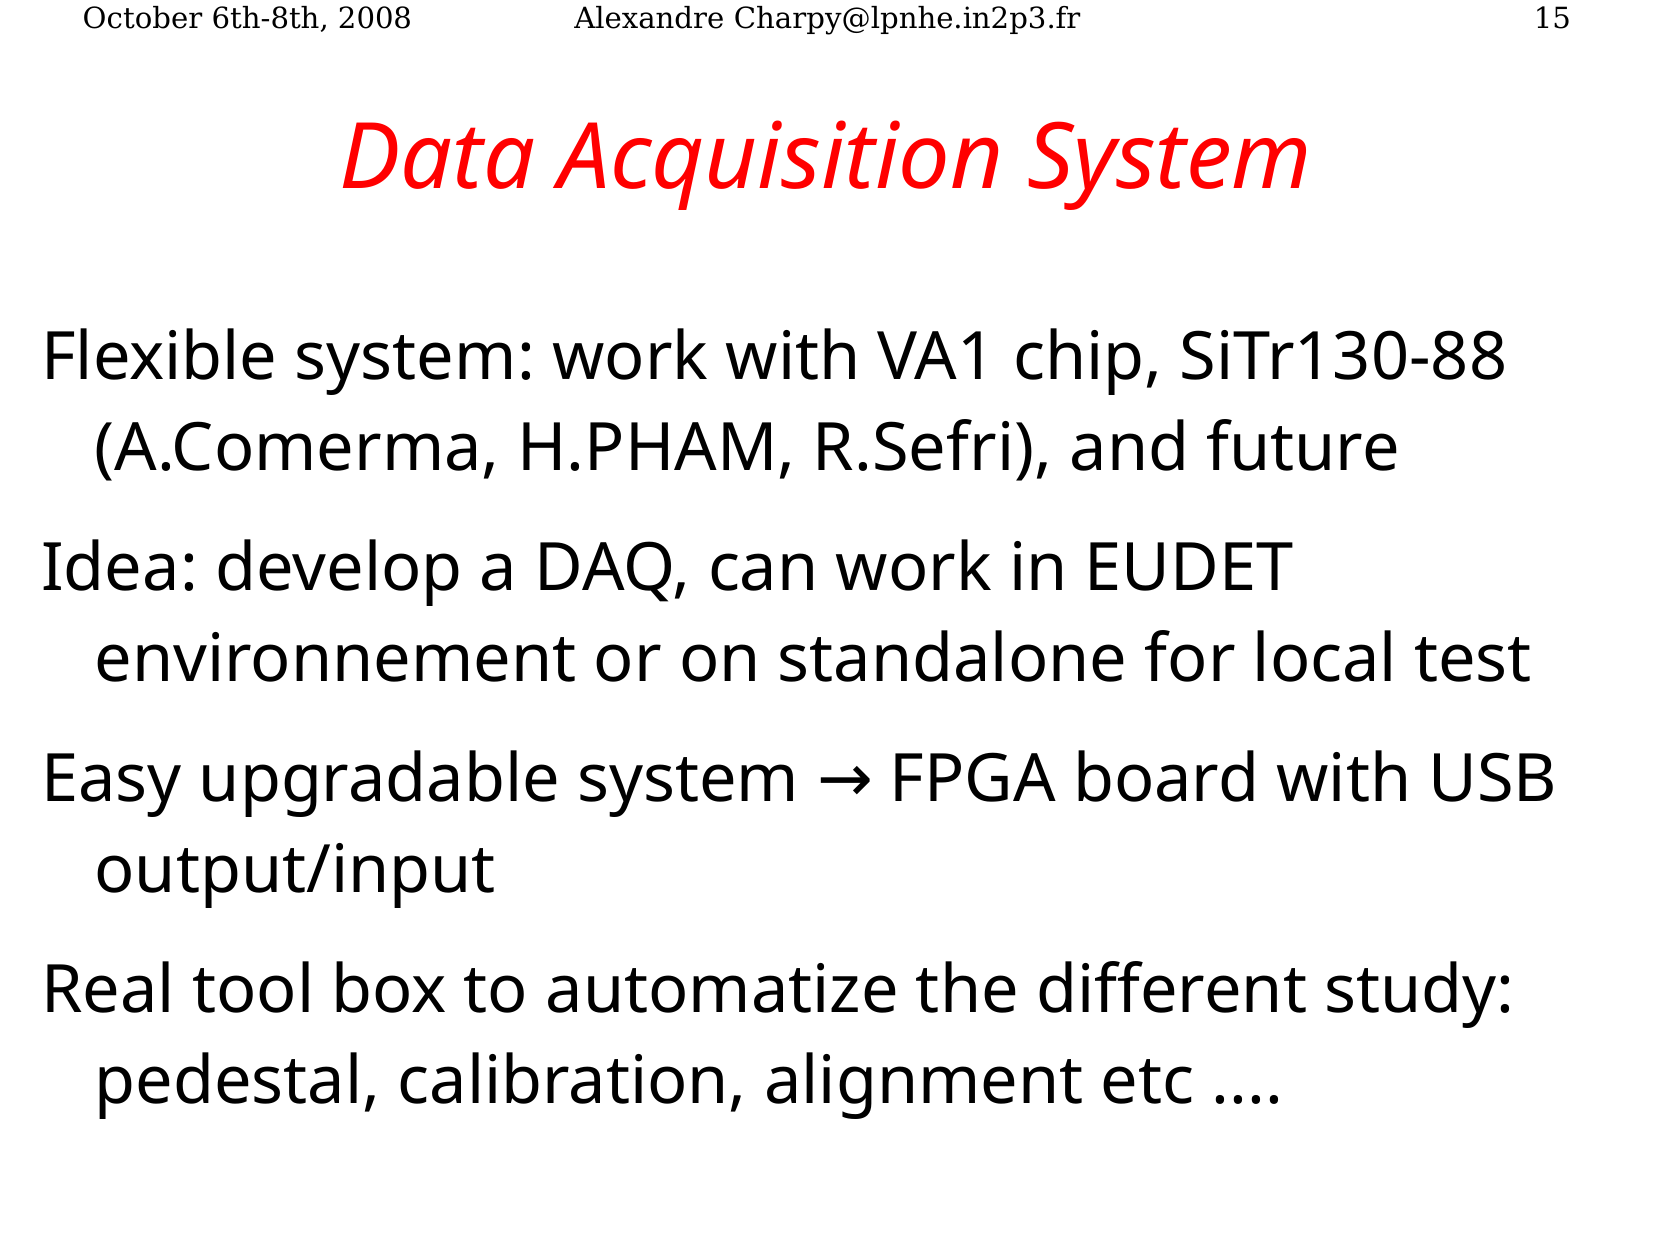

October 6th-8th, 2008
Alexandre Charpy@lpnhe.in2p3.fr
15
# Data Acquisition System
Flexible system: work with VA1 chip, SiTr130-88 (A.Comerma, H.PHAM, R.Sefri), and future
Idea: develop a DAQ, can work in EUDET environnement or on standalone for local test
Easy upgradable system → FPGA board with USB output/input
Real tool box to automatize the different study: pedestal, calibration, alignment etc ....